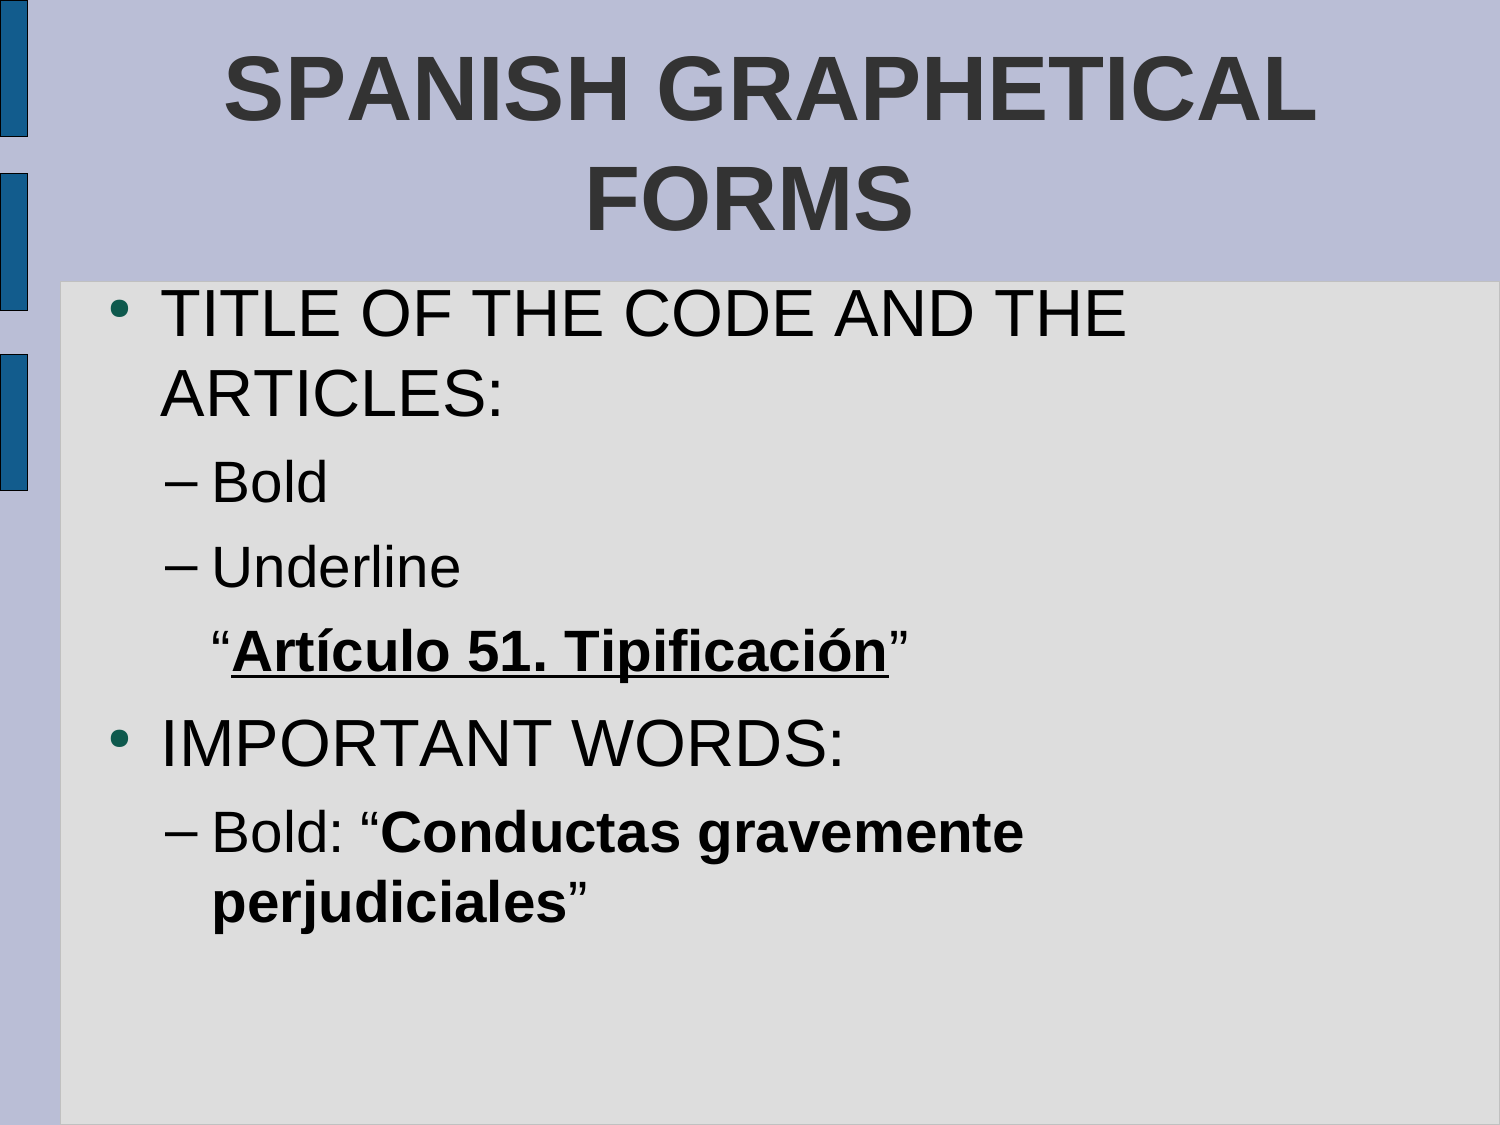

# SPANISH GRAPHETICAL FORMS
TITLE OF THE CODE AND THE ARTICLES:
Bold
Underline
	“Artículo 51. Tipificación”
IMPORTANT WORDS:
Bold: “Conductas gravemente perjudiciales”